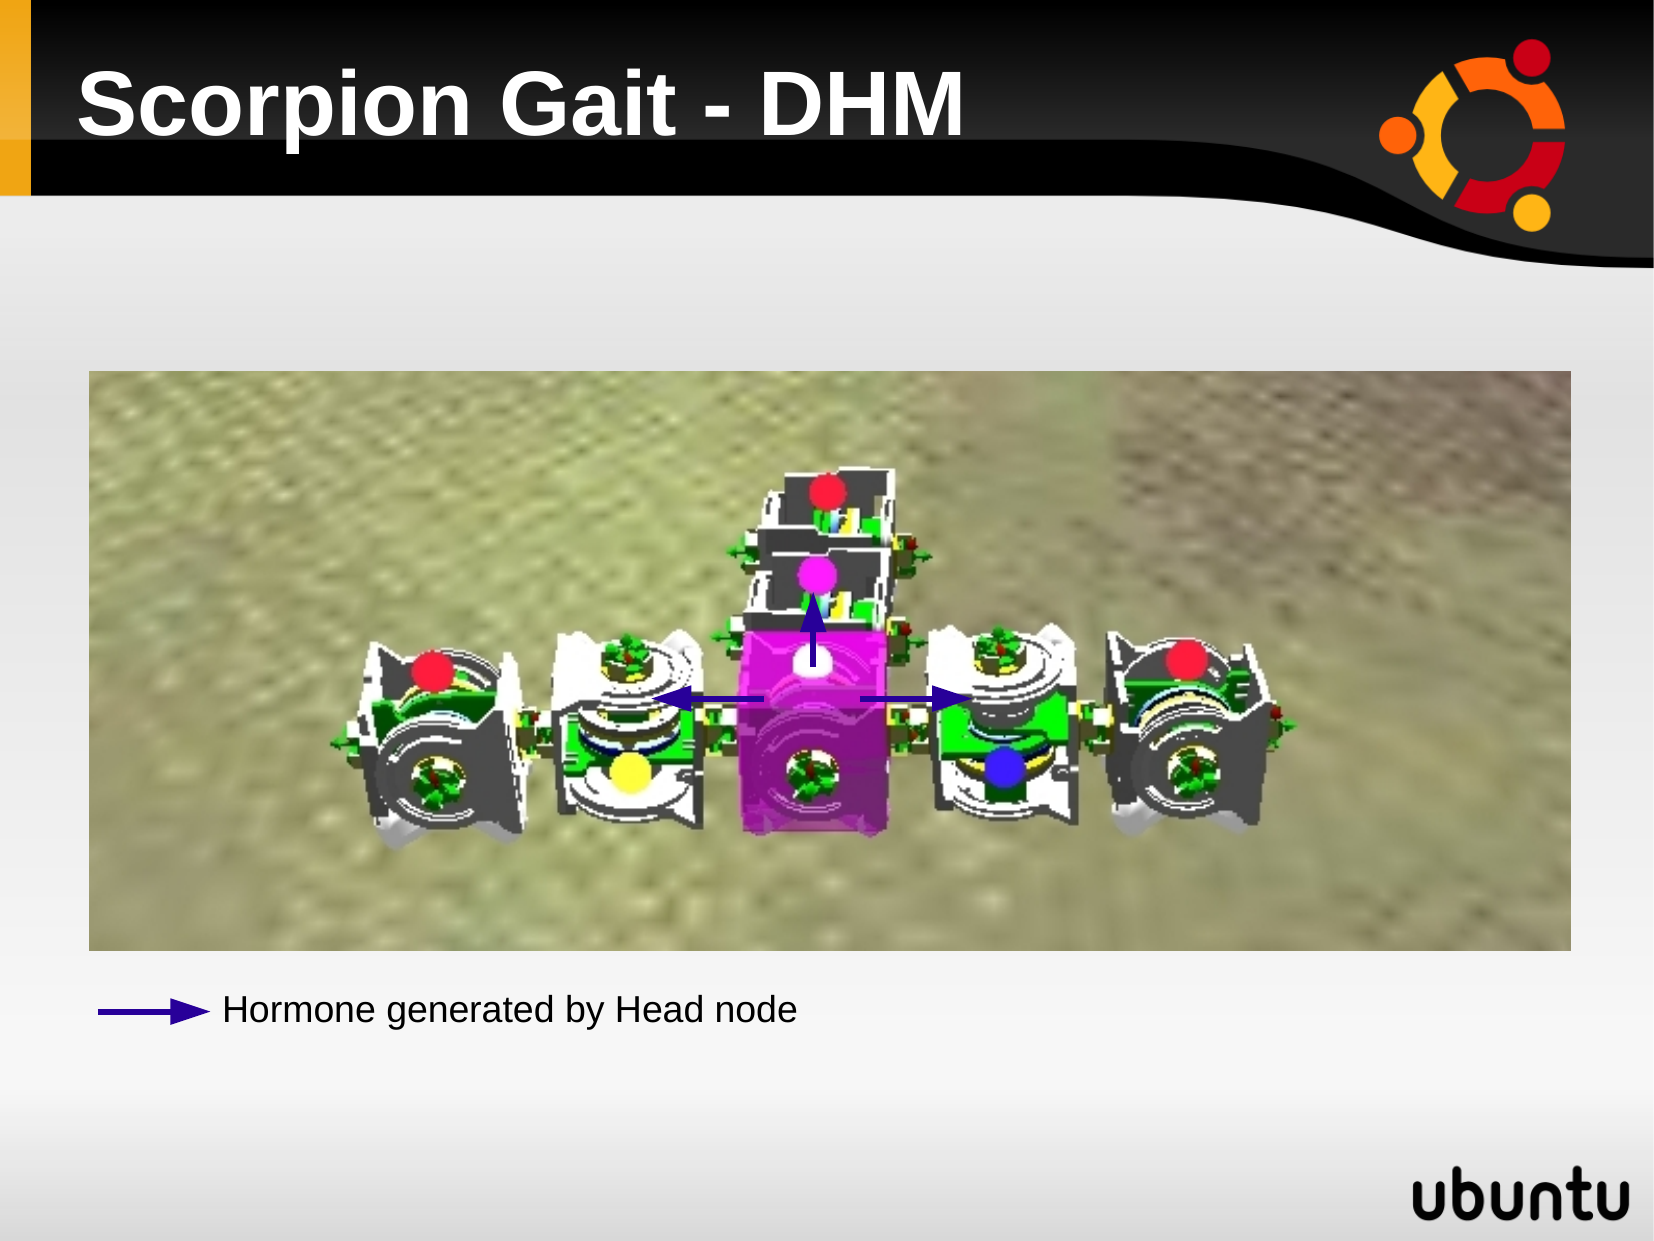

# Scorpion Gait - DHM
Hormone generated by Head node